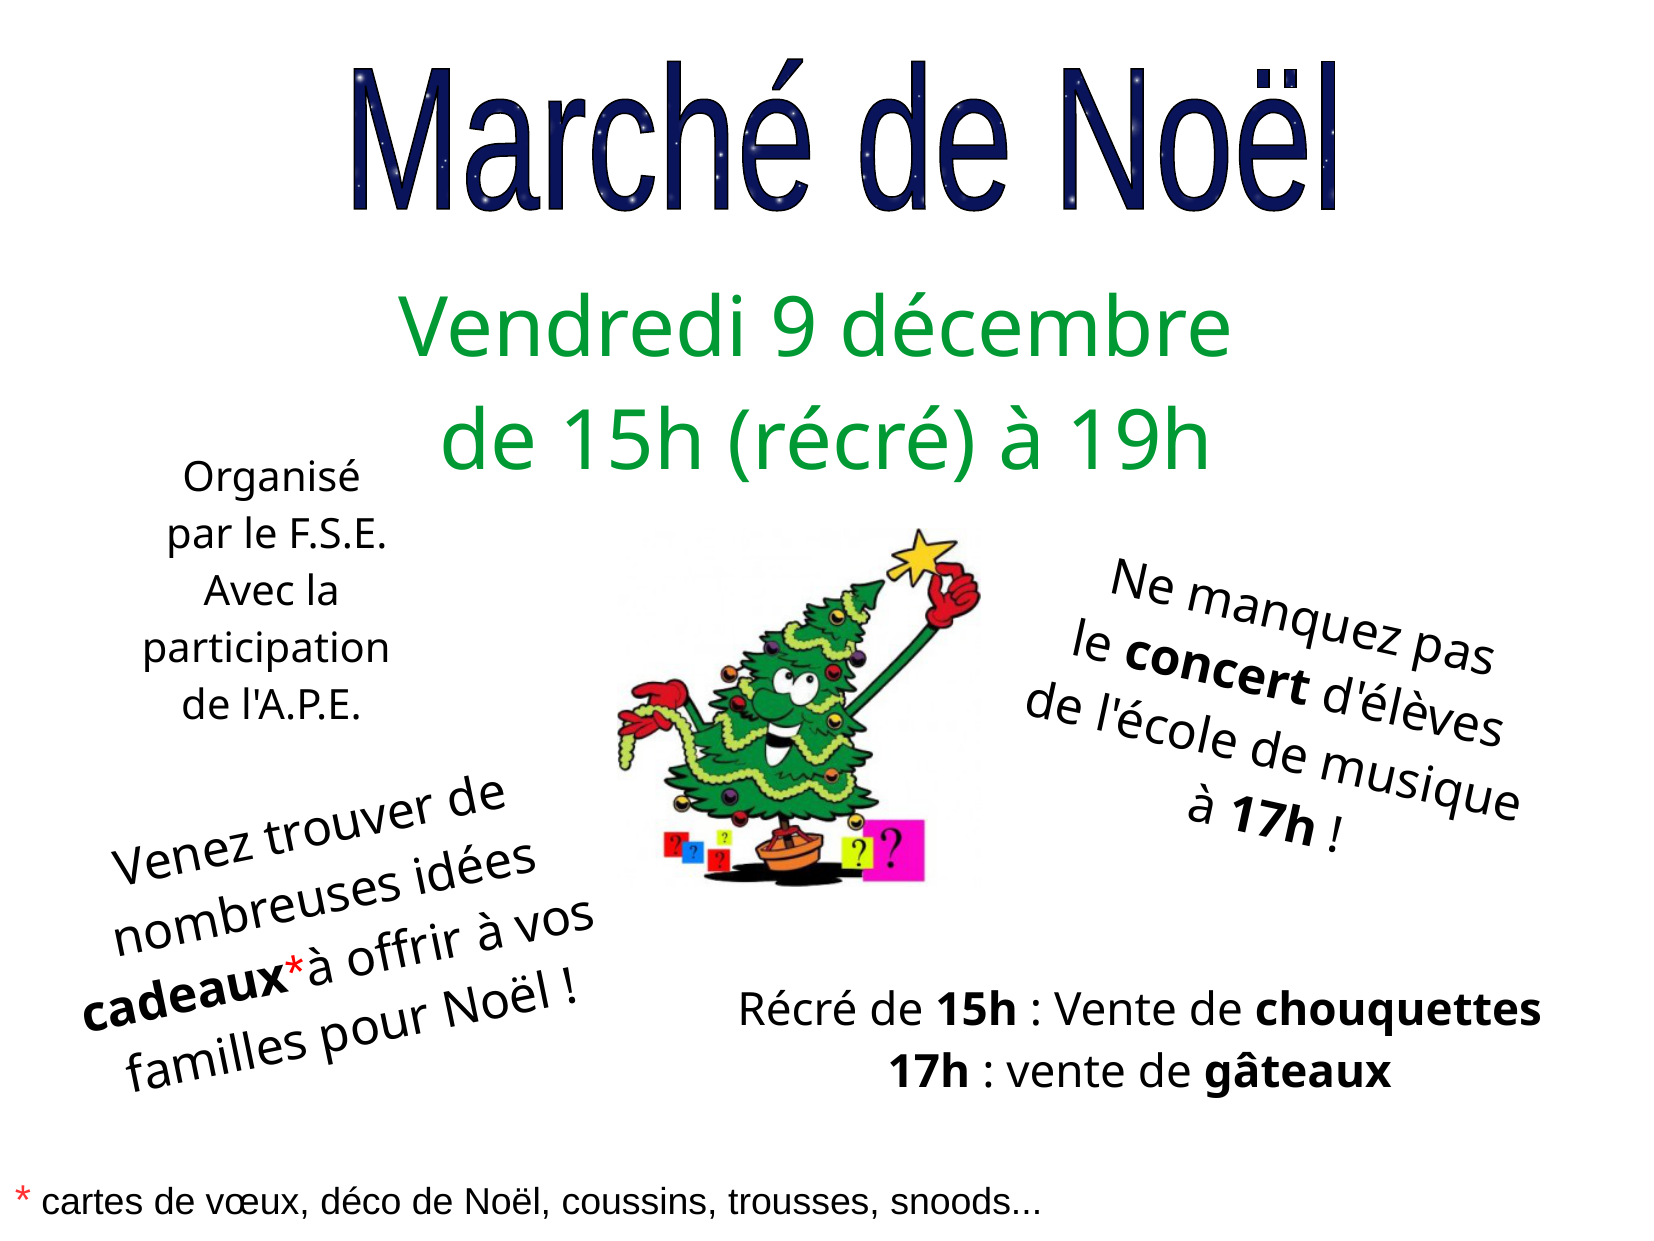

Marché de Noël
Vendredi 9 décembre
de 15h (récré) à 19h
Organisé
 par le F.S.E. Avec la participation
de l'A.P.E.
Ne manquez pas
le concert d'élèves
de l'école de musique
à 17h !
Venez trouver de nombreuses idées cadeaux*à offrir à vos familles pour Noël !
Récré de 15h : Vente de chouquettes
17h : vente de gâteaux
* cartes de vœux, déco de Noël, coussins, trousses, snoods...